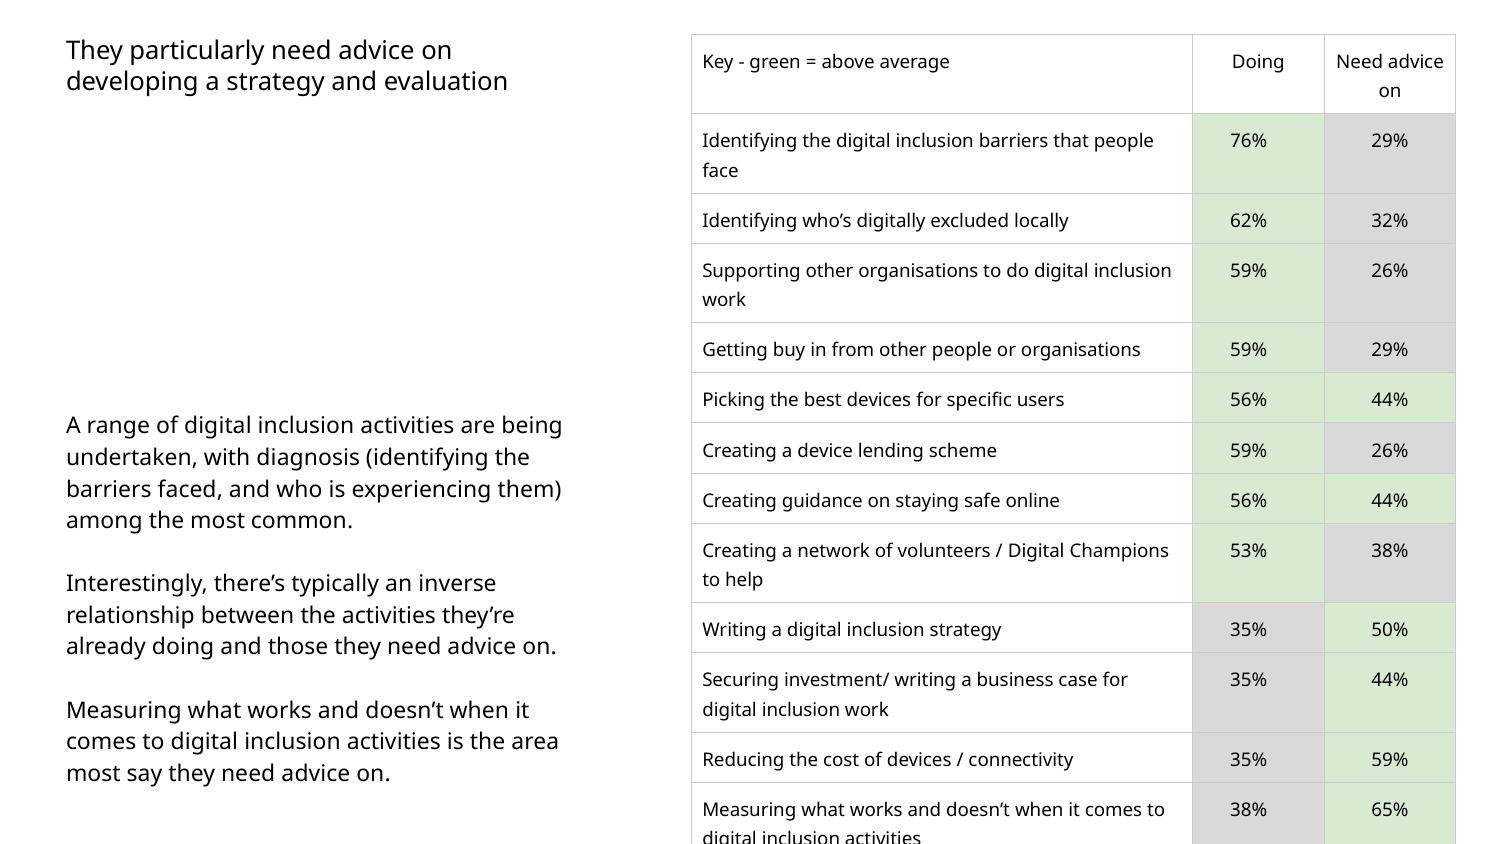

# They particularly need advice on developing a strategy and evaluation
| Key - green = above average | Doing | Need advice on |
| --- | --- | --- |
| Identifying the digital inclusion barriers that people face | 76% | 29% |
| Identifying who’s digitally excluded locally | 62% | 32% |
| Supporting other organisations to do digital inclusion work | 59% | 26% |
| Getting buy in from other people or organisations | 59% | 29% |
| Picking the best devices for specific users | 56% | 44% |
| Creating a device lending scheme | 59% | 26% |
| Creating guidance on staying safe online | 56% | 44% |
| Creating a network of volunteers / Digital Champions to help | 53% | 38% |
| Writing a digital inclusion strategy | 35% | 50% |
| Securing investment/ writing a business case for digital inclusion work | 35% | 44% |
| Reducing the cost of devices / connectivity | 35% | 59% |
| Measuring what works and doesn’t when it comes to digital inclusion activities | 38% | 65% |
A range of digital inclusion activities are being undertaken, with diagnosis (identifying the barriers faced, and who is experiencing them) among the most common.
Interestingly, there’s typically an inverse relationship between the activities they’re already doing and those they need advice on.
Measuring what works and doesn’t when it comes to digital inclusion activities is the area most say they need advice on.